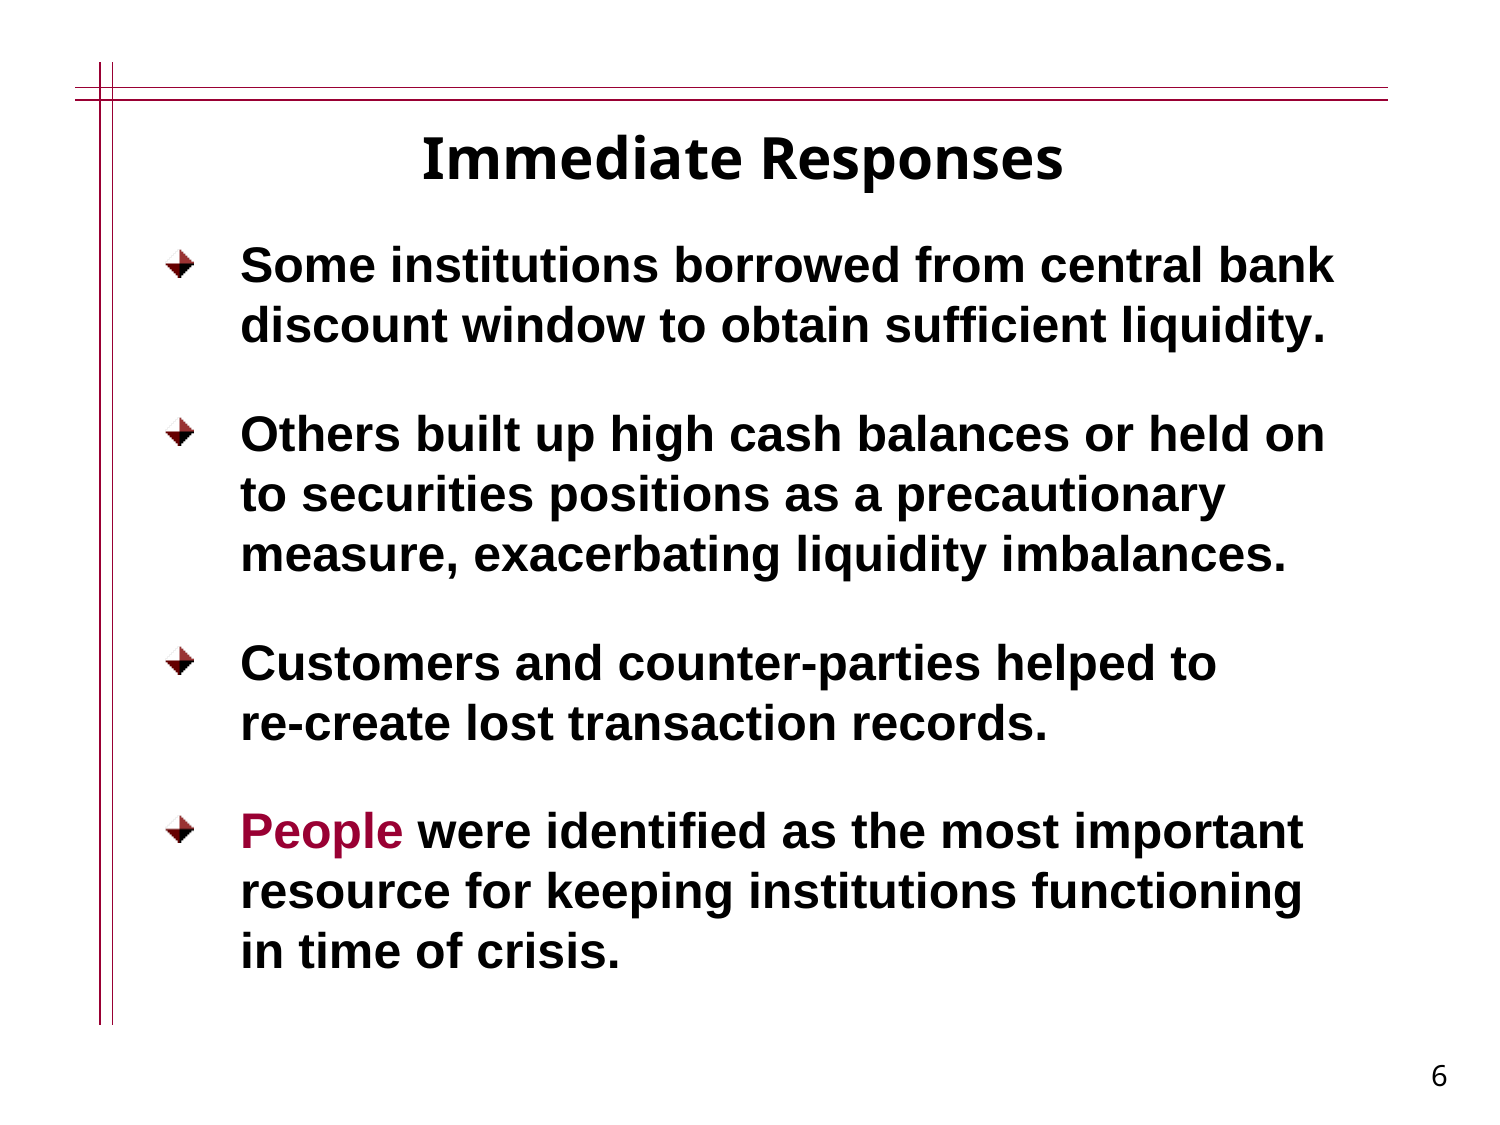

# Immediate Responses
Some institutions borrowed from central bank discount window to obtain sufficient liquidity.
Others built up high cash balances or held on to securities positions as a precautionary measure, exacerbating liquidity imbalances.
Customers and counter-parties helped to re-create lost transaction records.
People were identified as the most important resource for keeping institutions functioning in time of crisis.
6